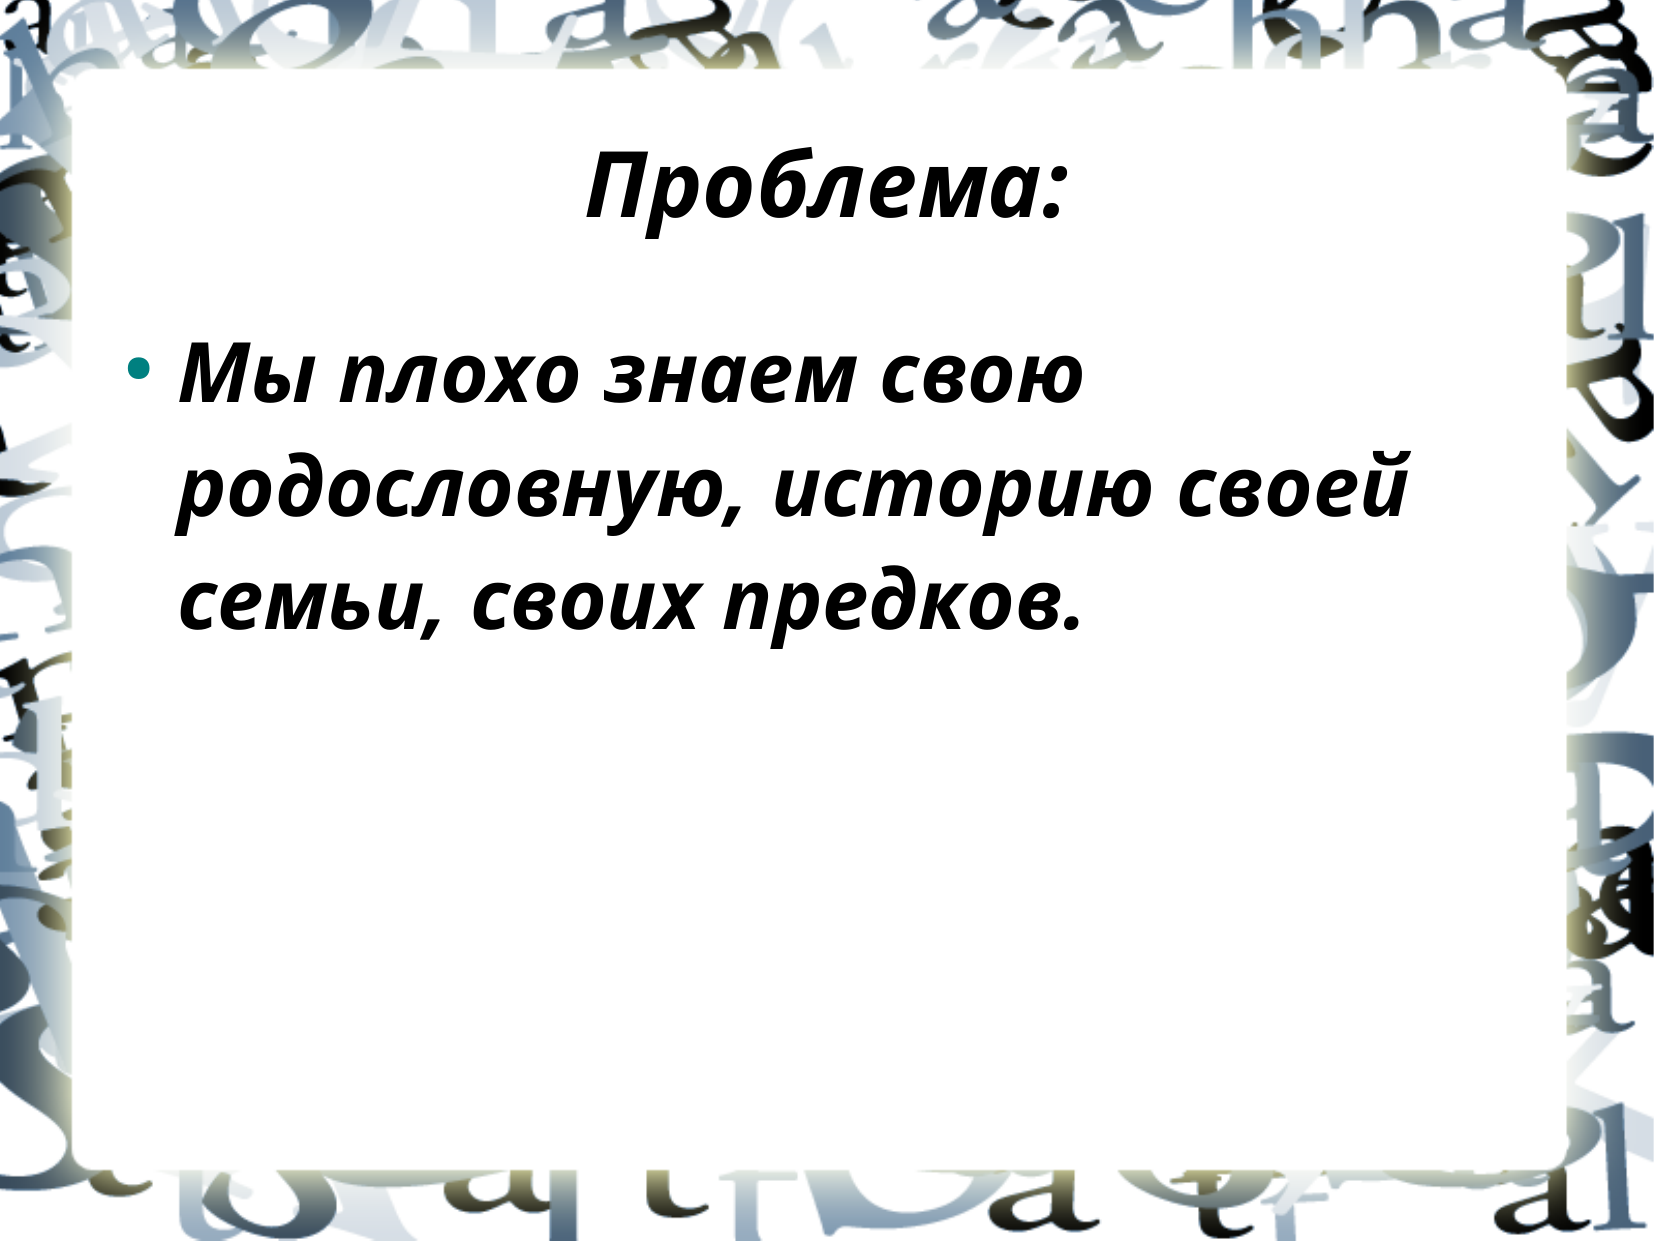

# Проблема:
Мы плохо знаем свою родословную, историю своей семьи, своих предков.